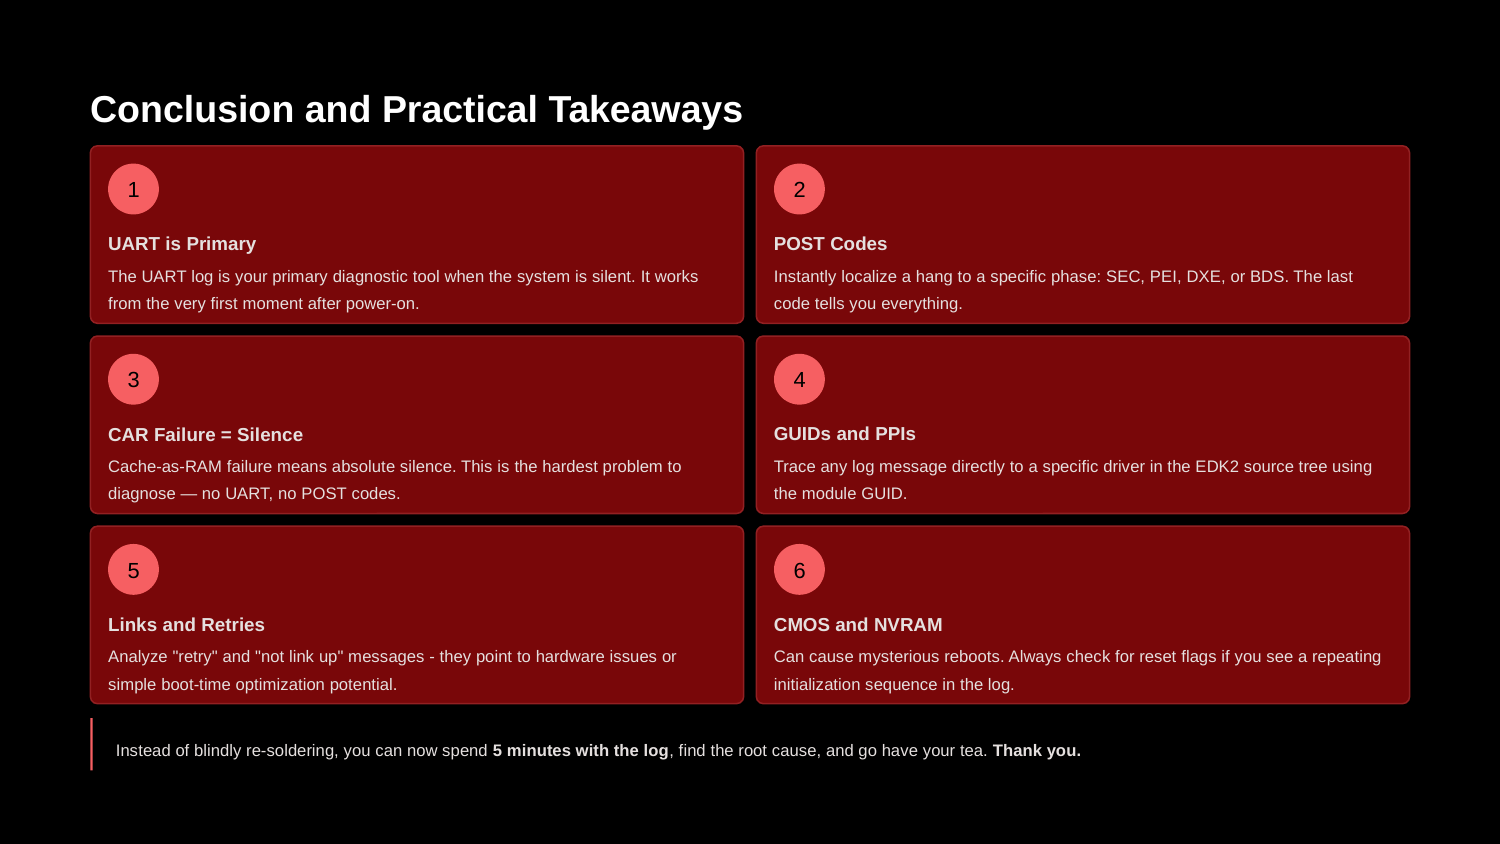

Conclusion and Practical Takeaways
1
2
UART is Primary
POST Codes
The UART log is your primary diagnostic tool when the system is silent. It works from the very first moment after power-on.
Instantly localize a hang to a specific phase: SEC, PEI, DXE, or BDS. The last code tells you everything.
3
4
CAR Failure = Silence
GUIDs and PPIs
Cache-as-RAM failure means absolute silence. This is the hardest problem to diagnose — no UART, no POST codes.
Trace any log message directly to a specific driver in the EDK2 source tree using the module GUID.
5
6
Links and Retries
CMOS and NVRAM
Analyze "retry" and "not link up" messages - they point to hardware issues or simple boot-time optimization potential.
Can cause mysterious reboots. Always check for reset flags if you see a repeating initialization sequence in the log.
Instead of blindly re-soldering, you can now spend 5 minutes with the log, find the root cause, and go have your tea. Thank you.